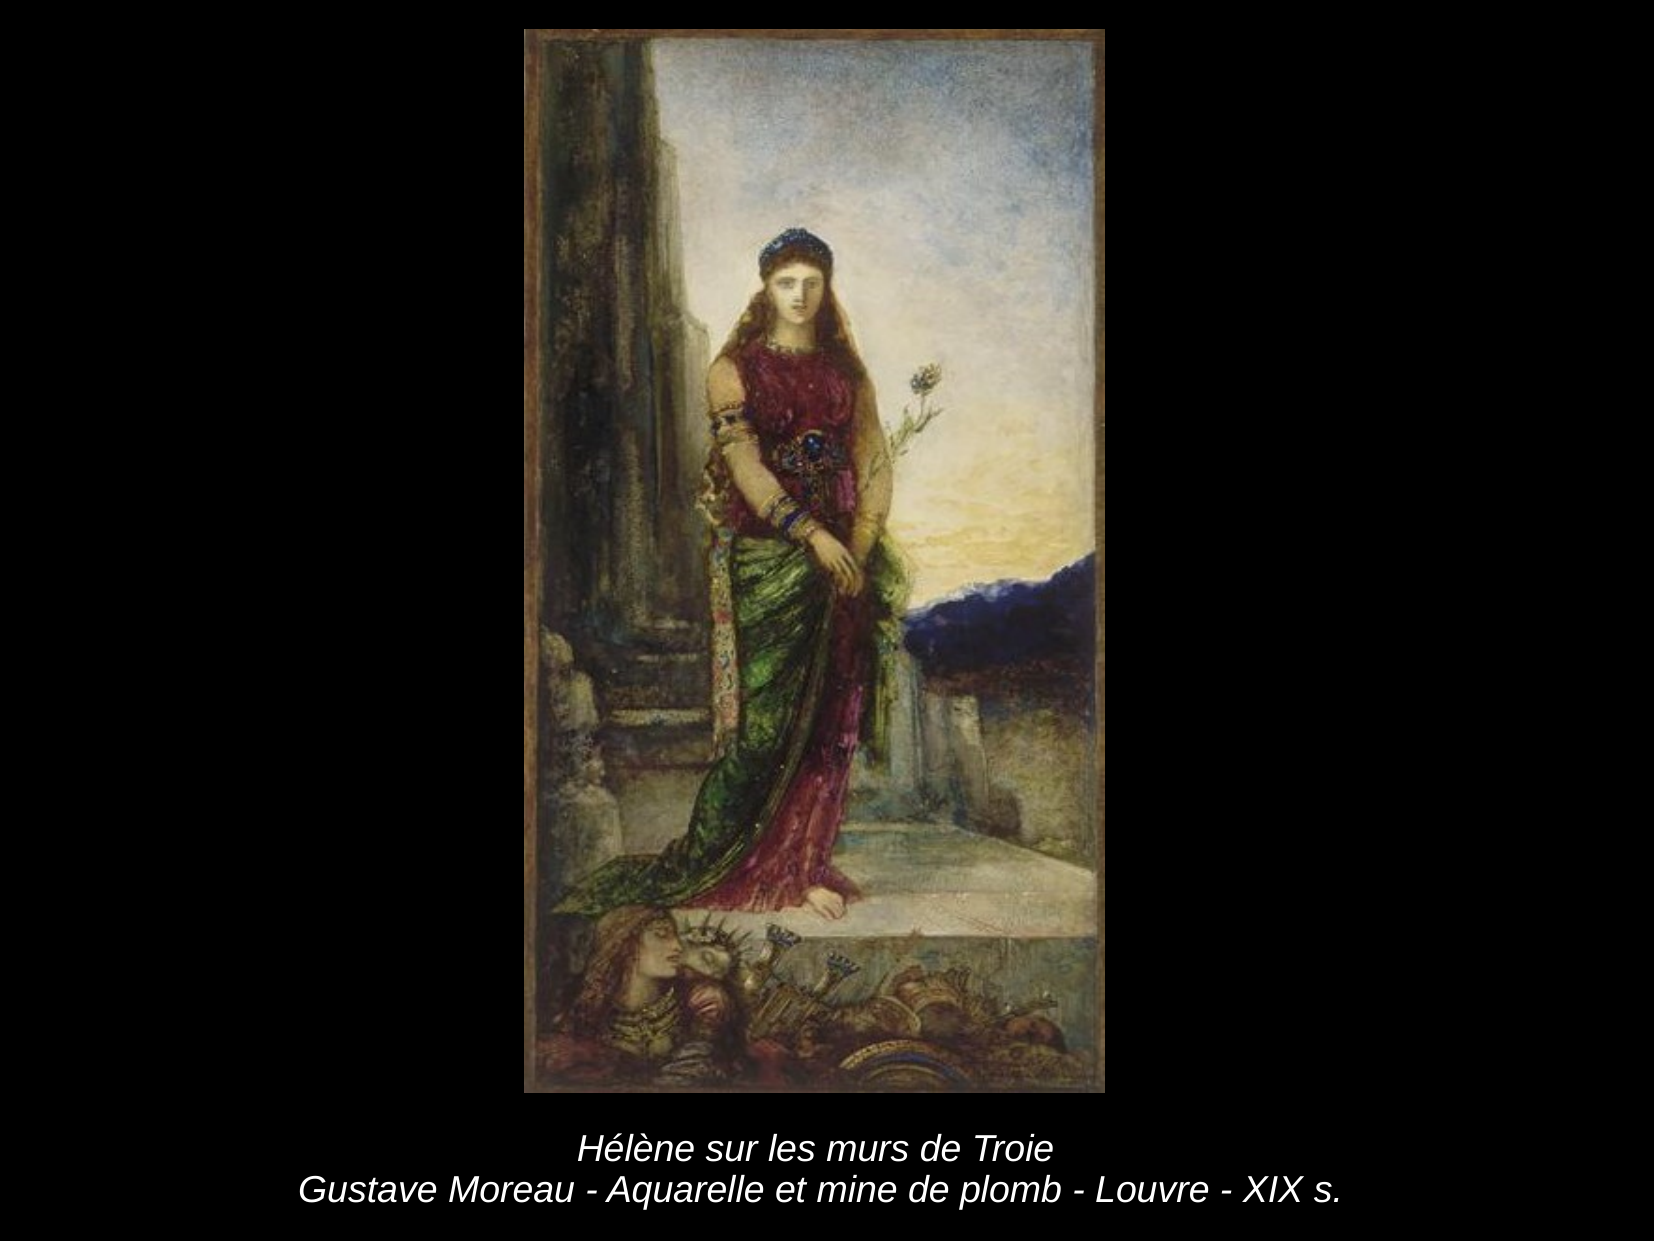

# Hélène sur les murs de Troie Gustave Moreau - Aquarelle et mine de plomb - Louvre - XIX s.